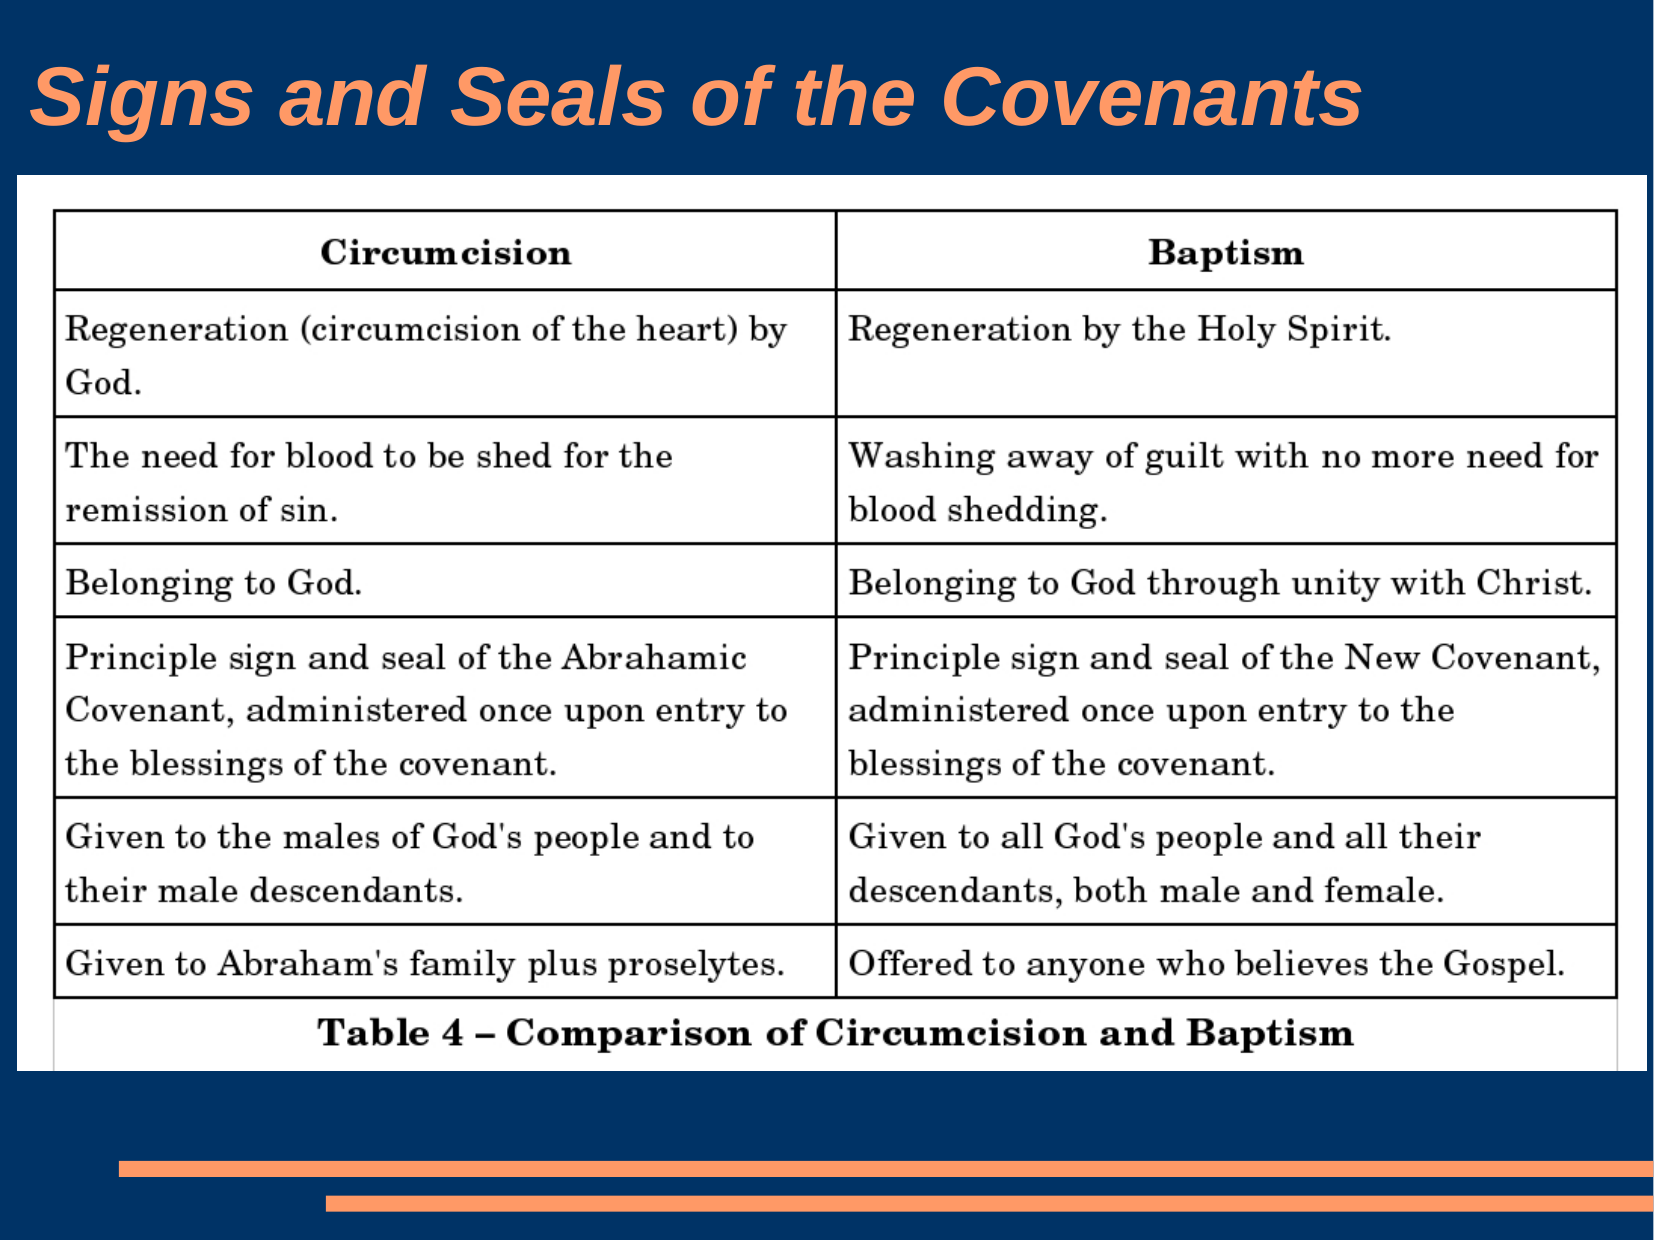

# Signs and Seals of the Covenants